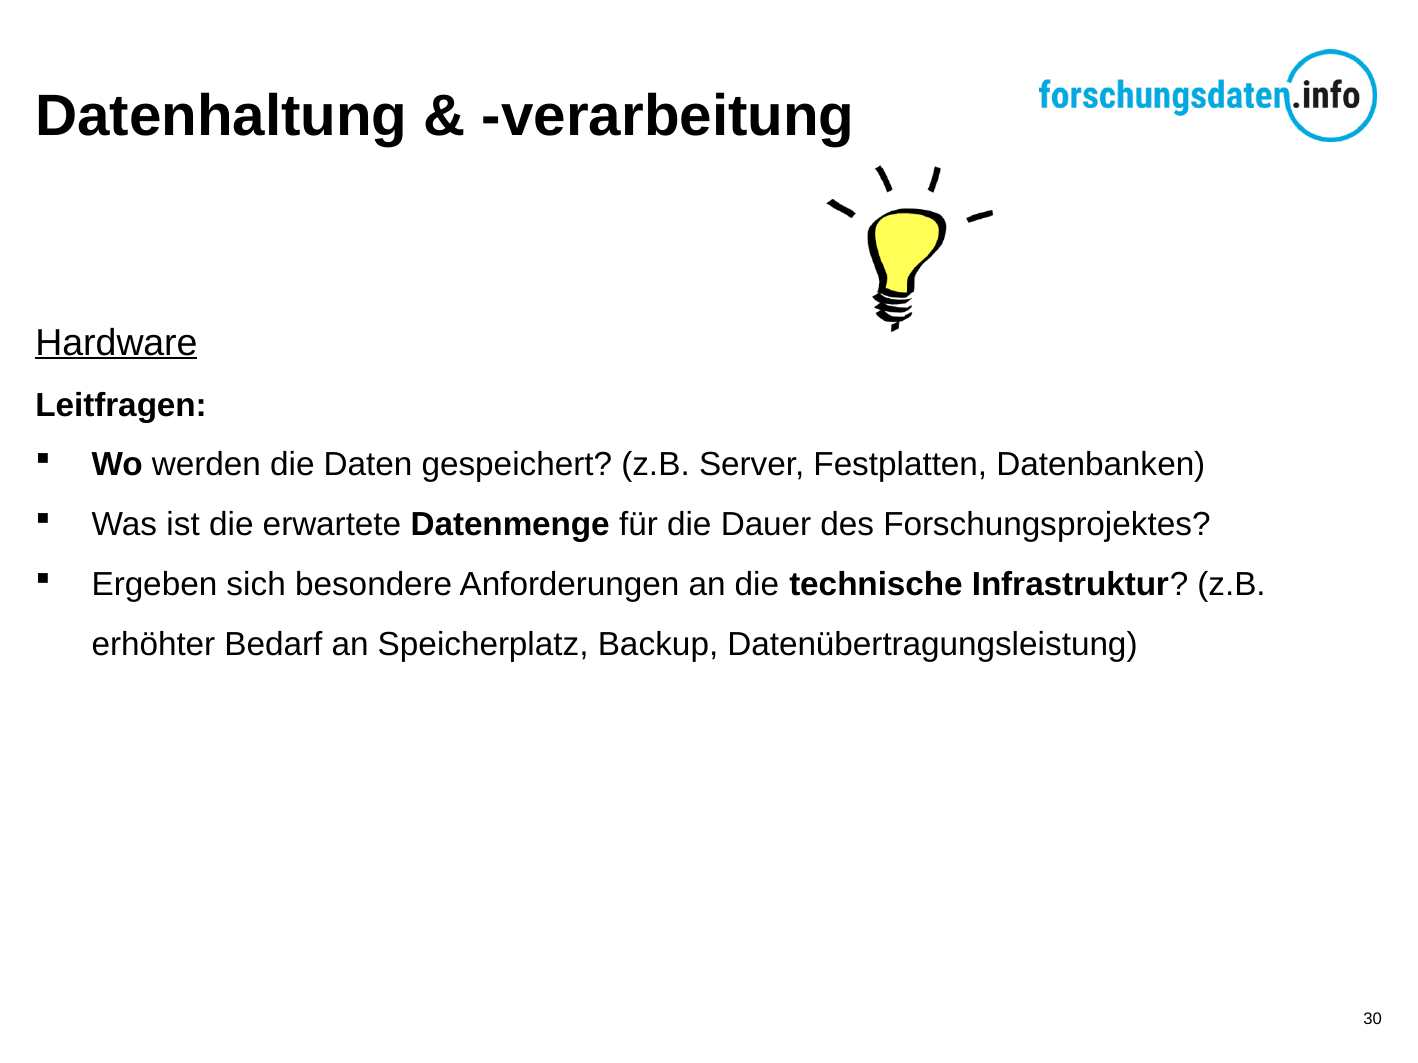

# Datenhaltung & -verarbeitung
Hardware
Leitfragen:
Wo werden die Daten gespeichert? (z.B. Server, Festplatten, Datenbanken)
Was ist die erwartete Datenmenge für die Dauer des Forschungsprojektes?
Ergeben sich besondere Anforderungen an die technische Infrastruktur? (z.B. erhöhter Bedarf an Speicherplatz, Backup, Datenübertragungsleistung)